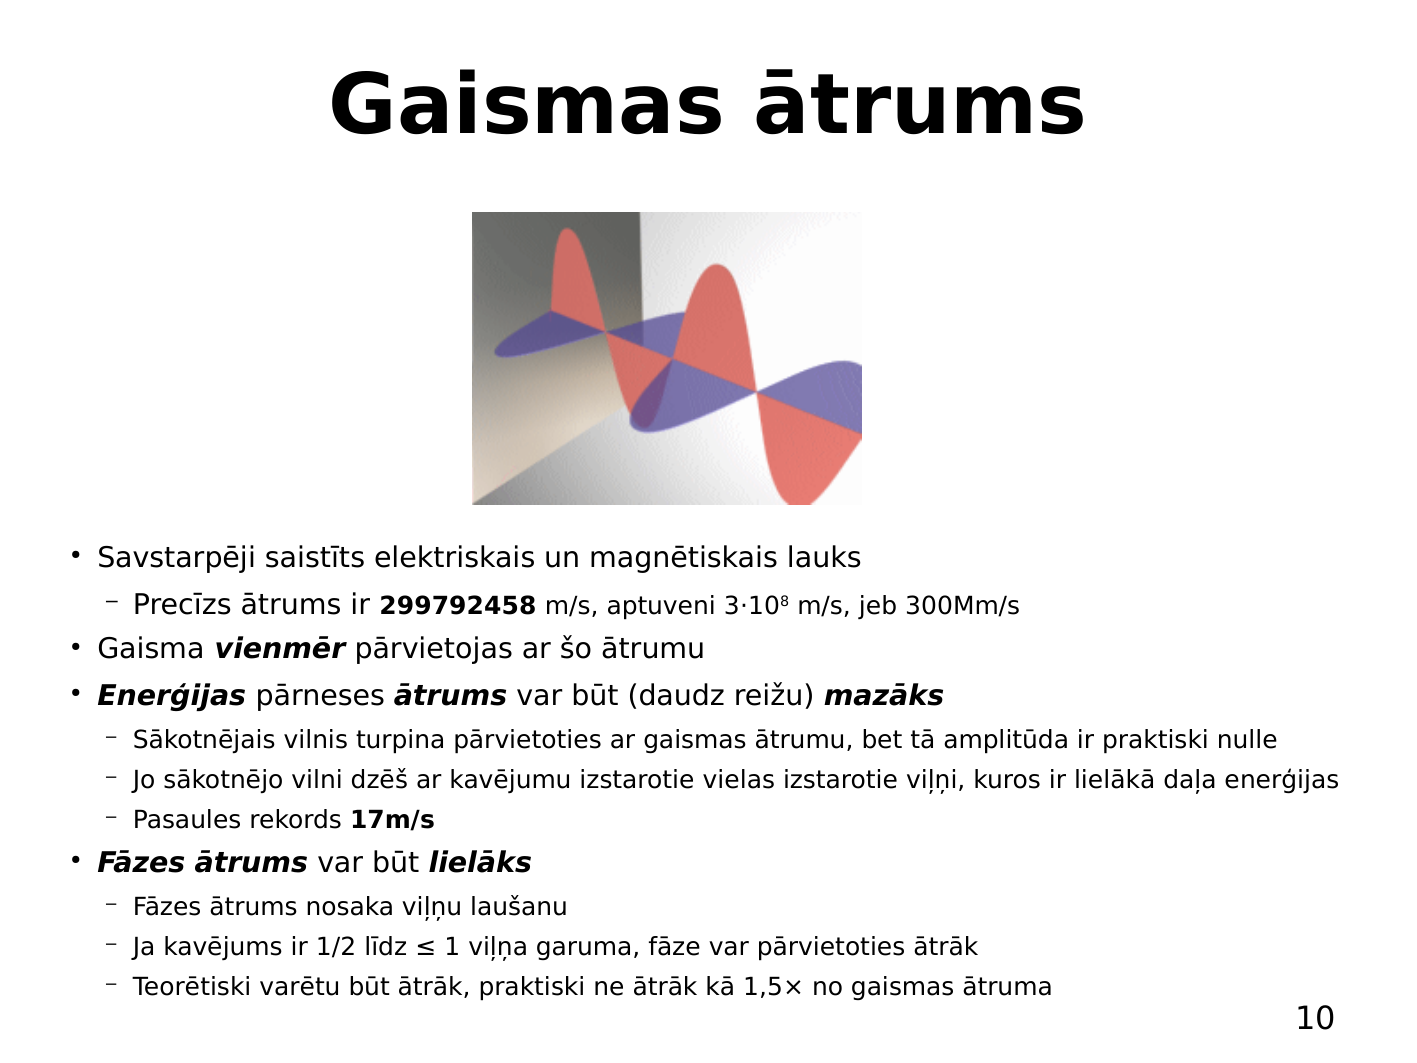

# Gaismas ātrums
Savstarpēji saistīts elektriskais un magnētiskais lauks
Precīzs ātrums ir 299792458 m/s, aptuveni 3·108 m/s, jeb 300Mm/s
Gaisma vienmēr pārvietojas ar šo ātrumu
Enerģijas pārneses ātrums var būt (daudz reižu) mazāks
Sākotnējais vilnis turpina pārvietoties ar gaismas ātrumu, bet tā amplitūda ir praktiski nulle
Jo sākotnējo vilni dzēš ar kavējumu izstarotie vielas izstarotie viļņi, kuros ir lielākā daļa enerģijas
Pasaules rekords 17m/s
Fāzes ātrums var būt lielāks
Fāzes ātrums nosaka viļņu laušanu
Ja kavējums ir 1/2 līdz ≤ 1 viļņa garuma, fāze var pārvietoties ātrāk
Teorētiski varētu būt ātrāk, praktiski ne ātrāk kā 1,5× no gaismas ātruma